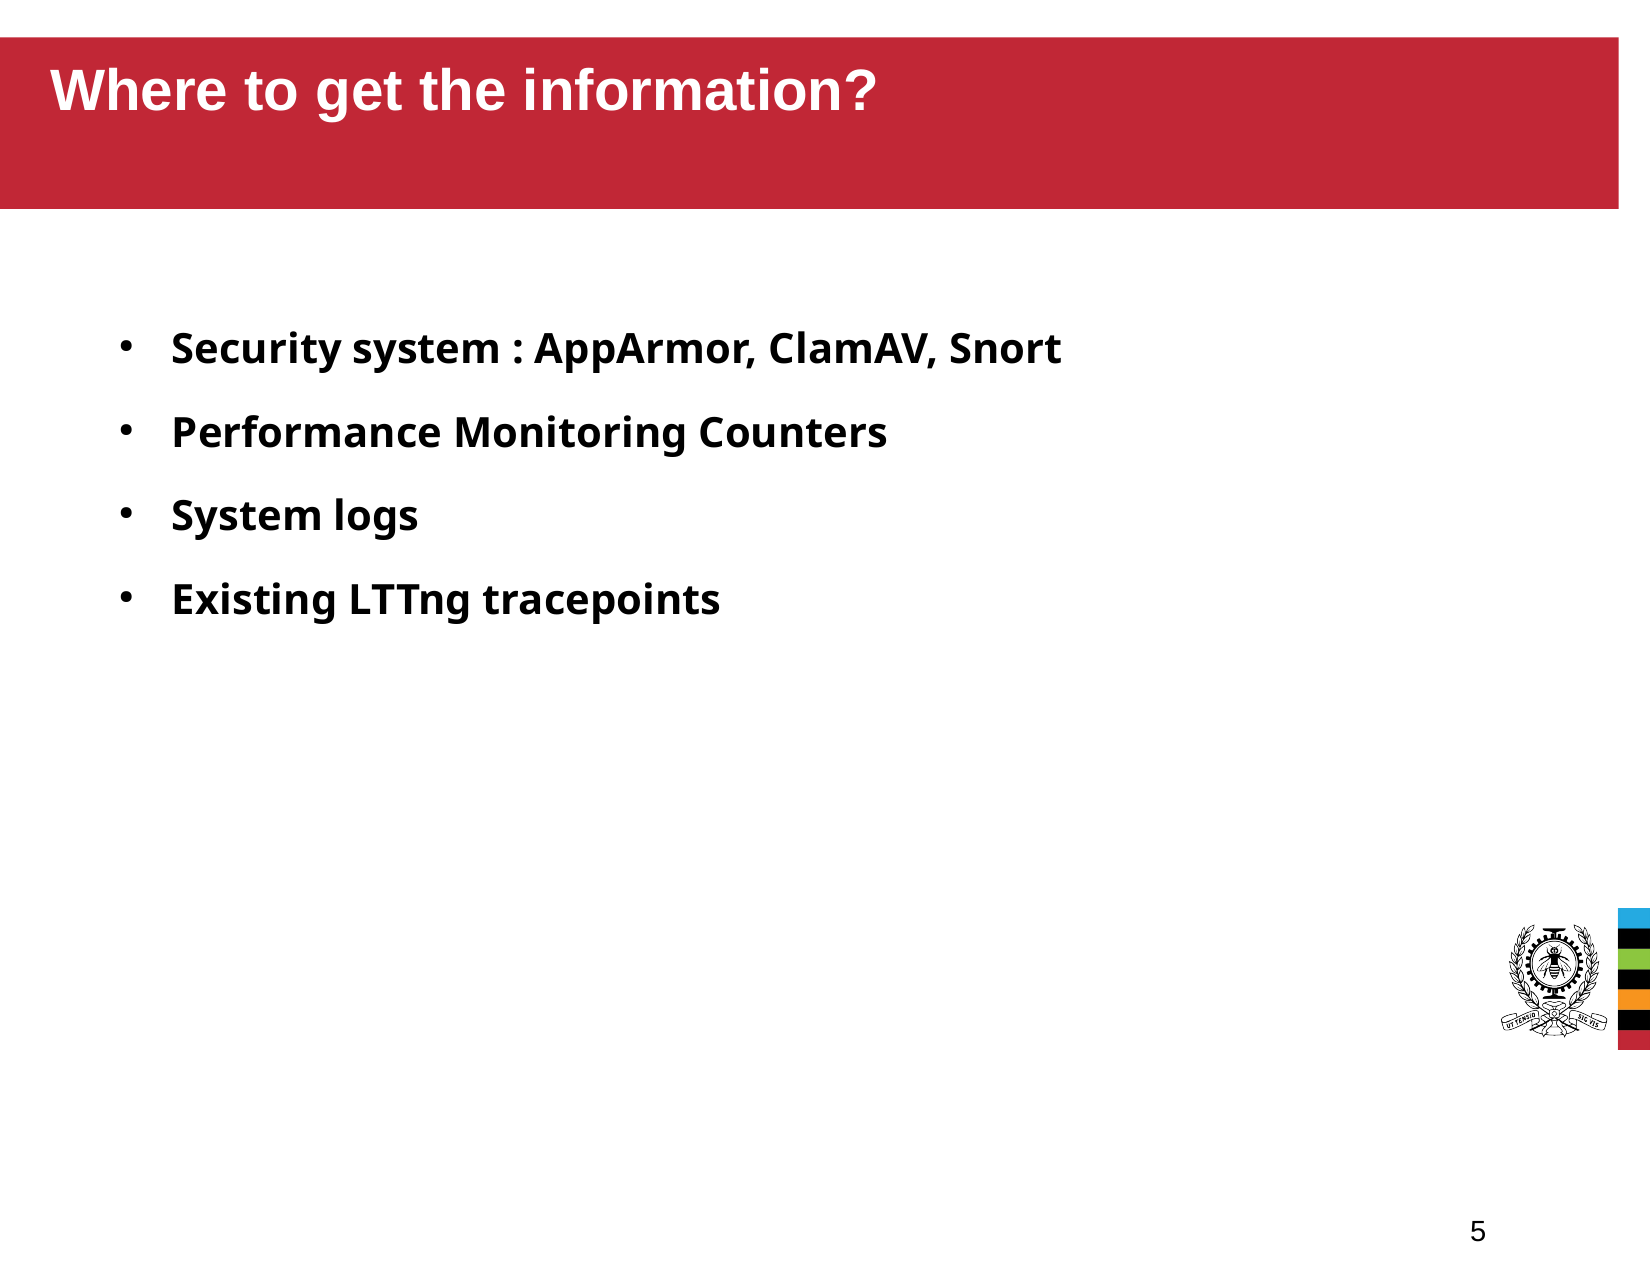

Where to get the information?
# Security system : AppArmor, ClamAV, Snort
Performance Monitoring Counters
System logs
Existing LTTng tracepoints